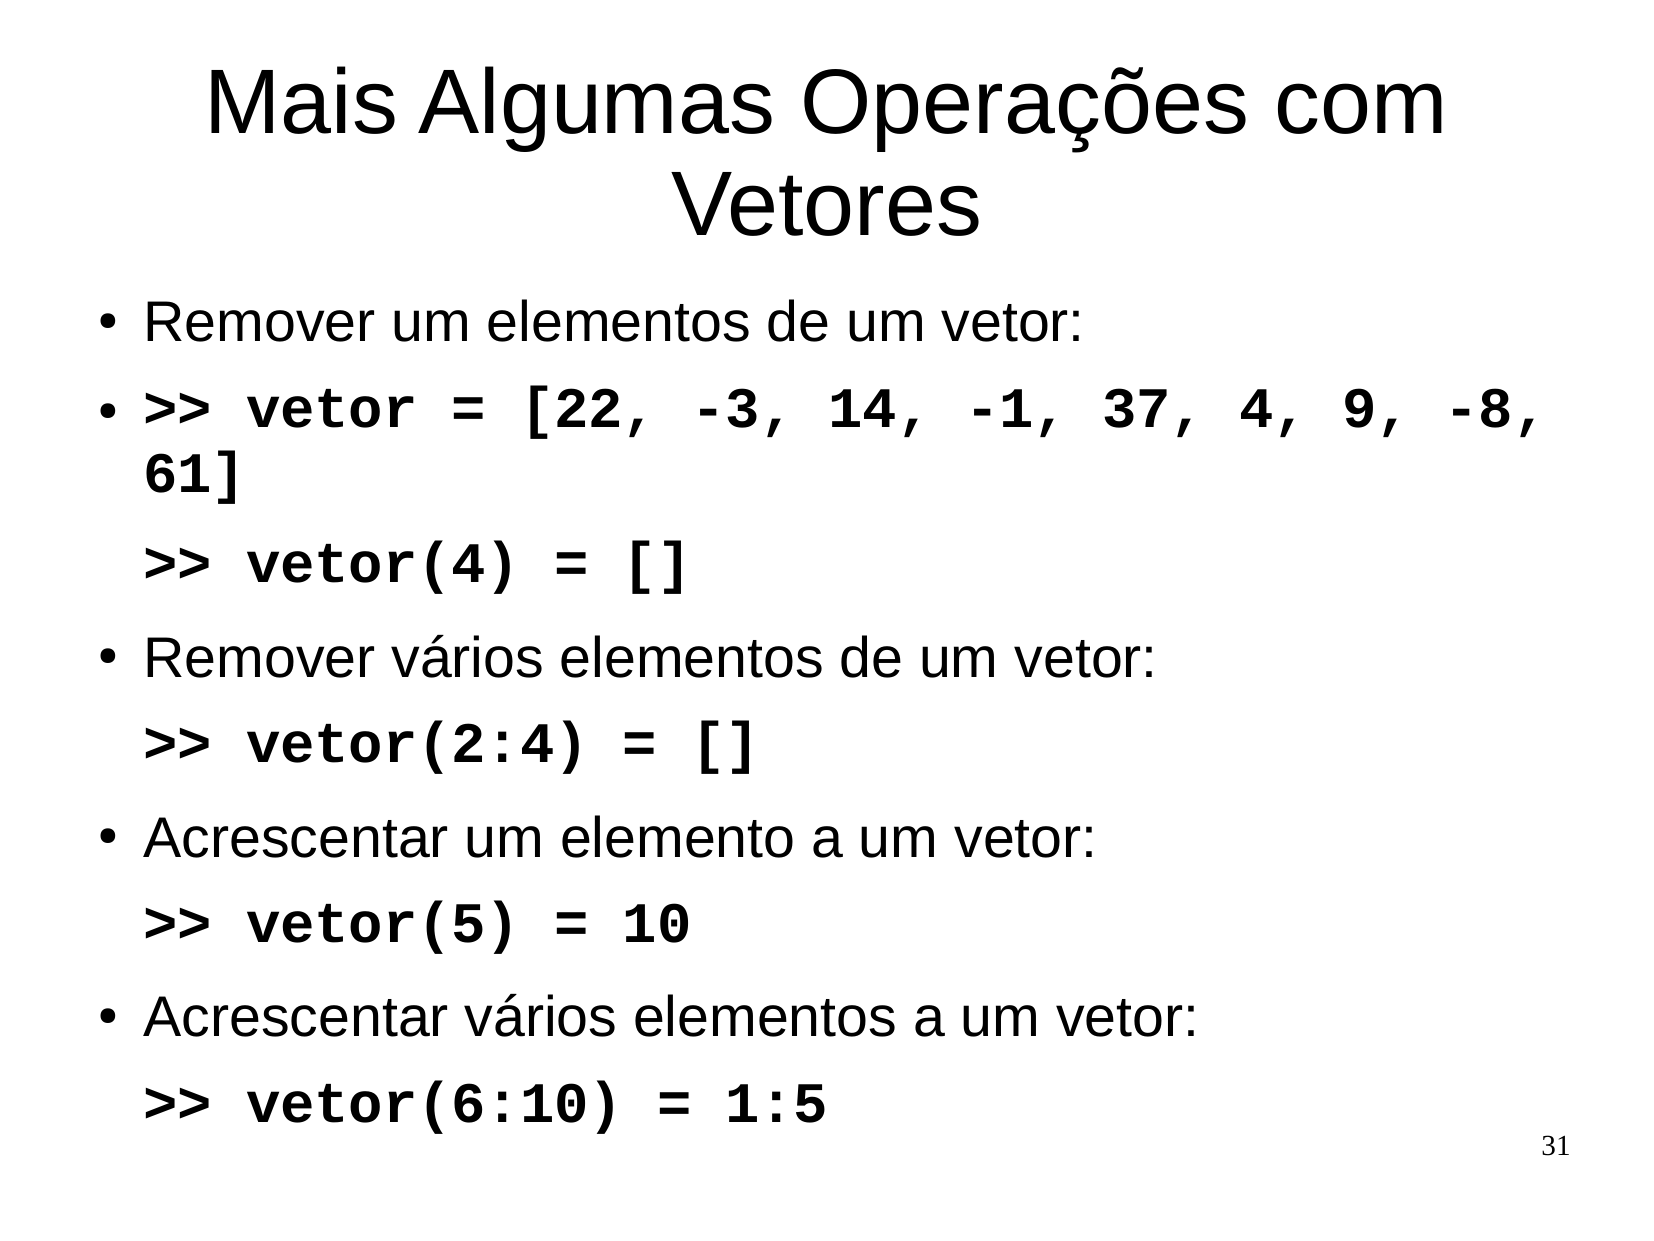

# Mais Algumas Operações com Vetores
Remover um elementos de um vetor:
>> vetor = [22, -3, 14, -1, 37, 4, 9, -8, 61]
>> vetor(4) = []
Remover vários elementos de um vetor:
>> vetor(2:4) = []
Acrescentar um elemento a um vetor:
>> vetor(5) = 10
Acrescentar vários elementos a um vetor:
>> vetor(6:10) = 1:5
31